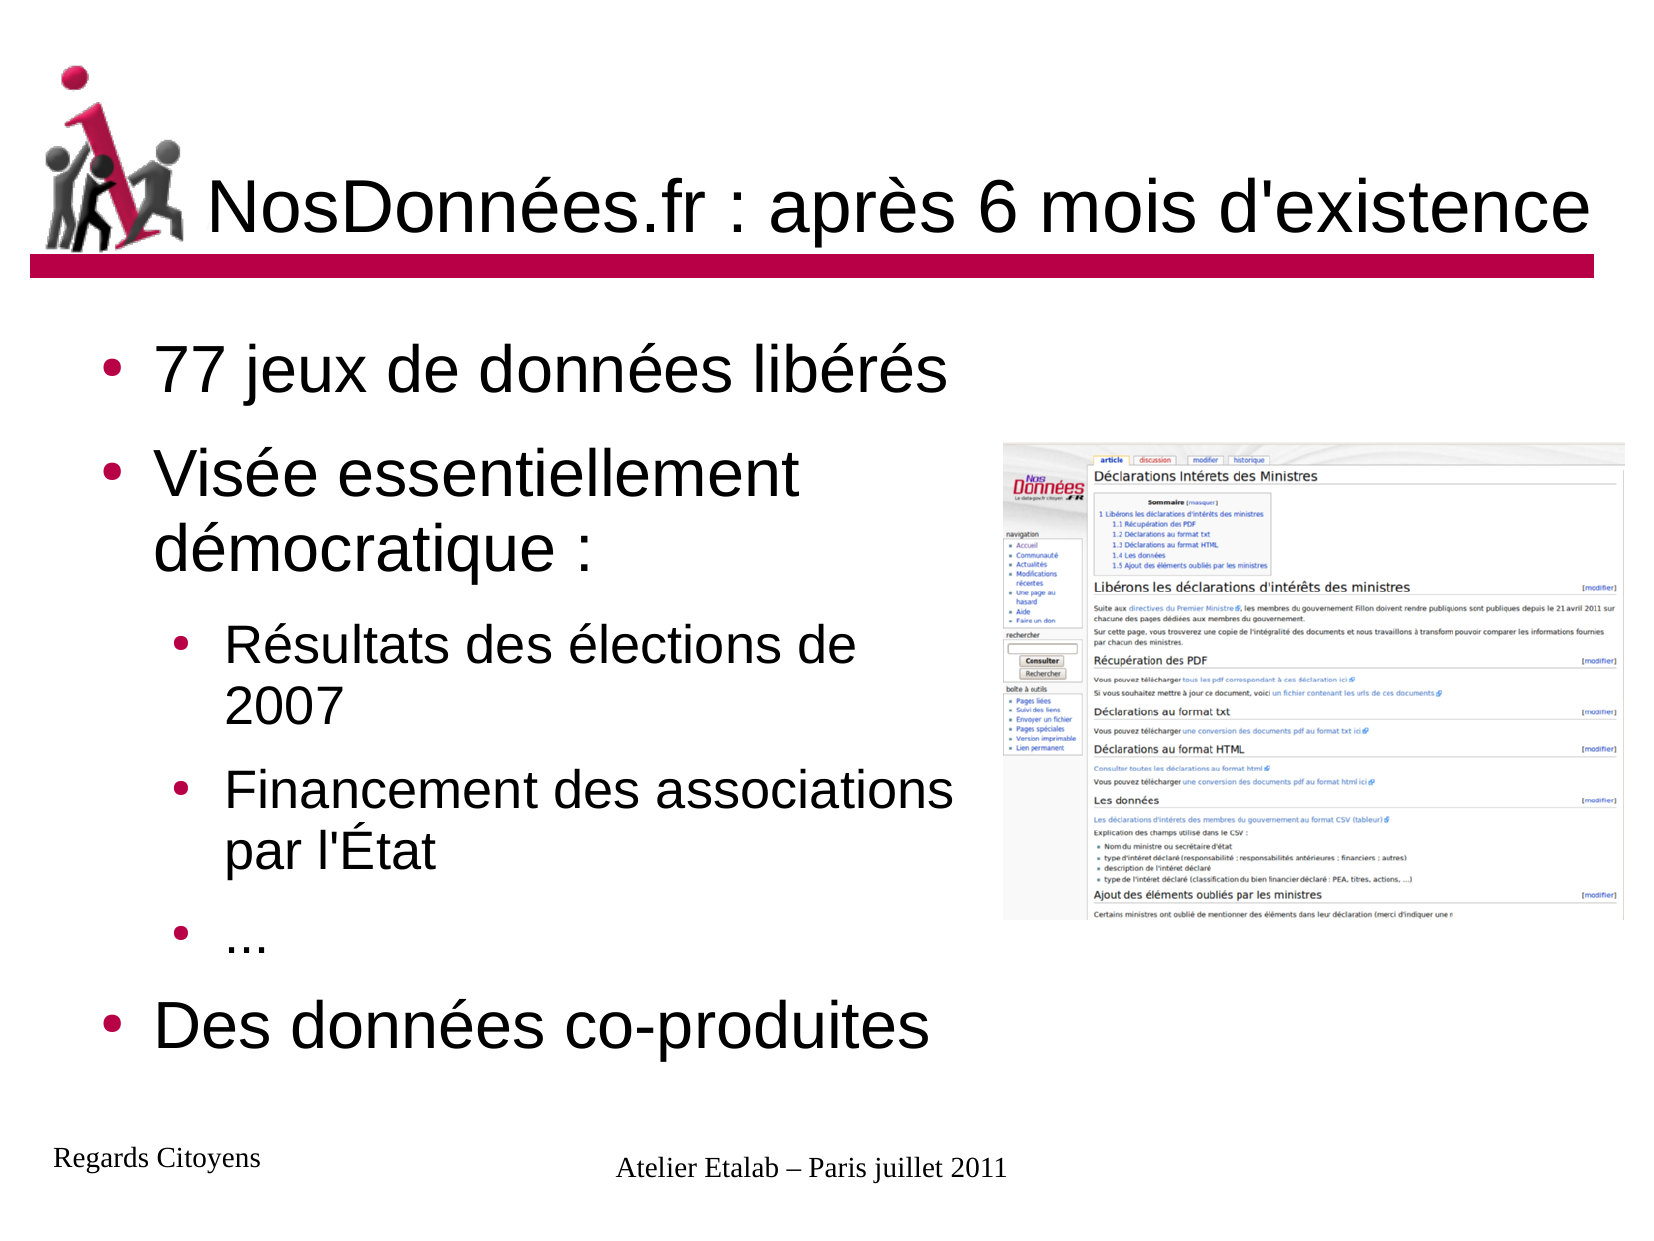

# NosDonnées.fr : après 6 mois d'existence
77 jeux de données libérés
Visée essentiellement démocratique :
Résultats des élections de 2007
Financement des associations par l'État
...
Des données co-produites